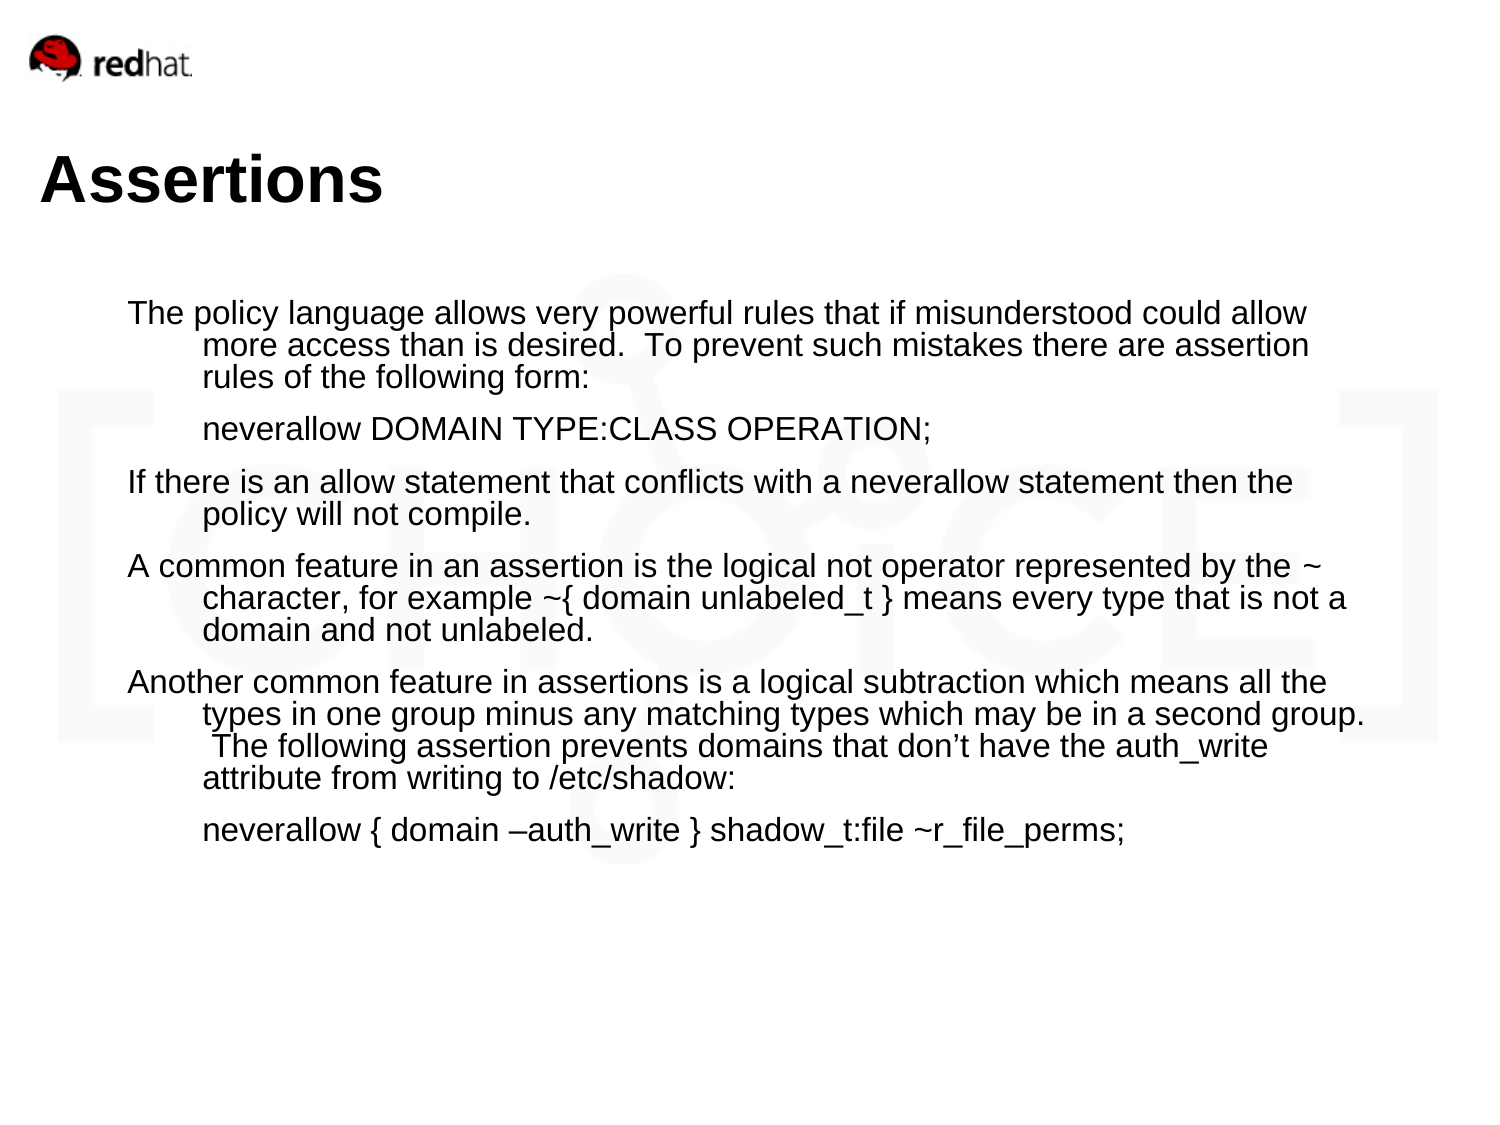

# Assertions
The policy language allows very powerful rules that if misunderstood could allow more access than is desired. To prevent such mistakes there are assertion rules of the following form:
	neverallow DOMAIN TYPE:CLASS OPERATION;
If there is an allow statement that conflicts with a neverallow statement then the policy will not compile.
A common feature in an assertion is the logical not operator represented by the ~ character, for example ~{ domain unlabeled_t } means every type that is not a domain and not unlabeled.
Another common feature in assertions is a logical subtraction which means all the types in one group minus any matching types which may be in a second group. The following assertion prevents domains that don’t have the auth_write attribute from writing to /etc/shadow:
	neverallow { domain –auth_write } shadow_t:file ~r_file_perms;